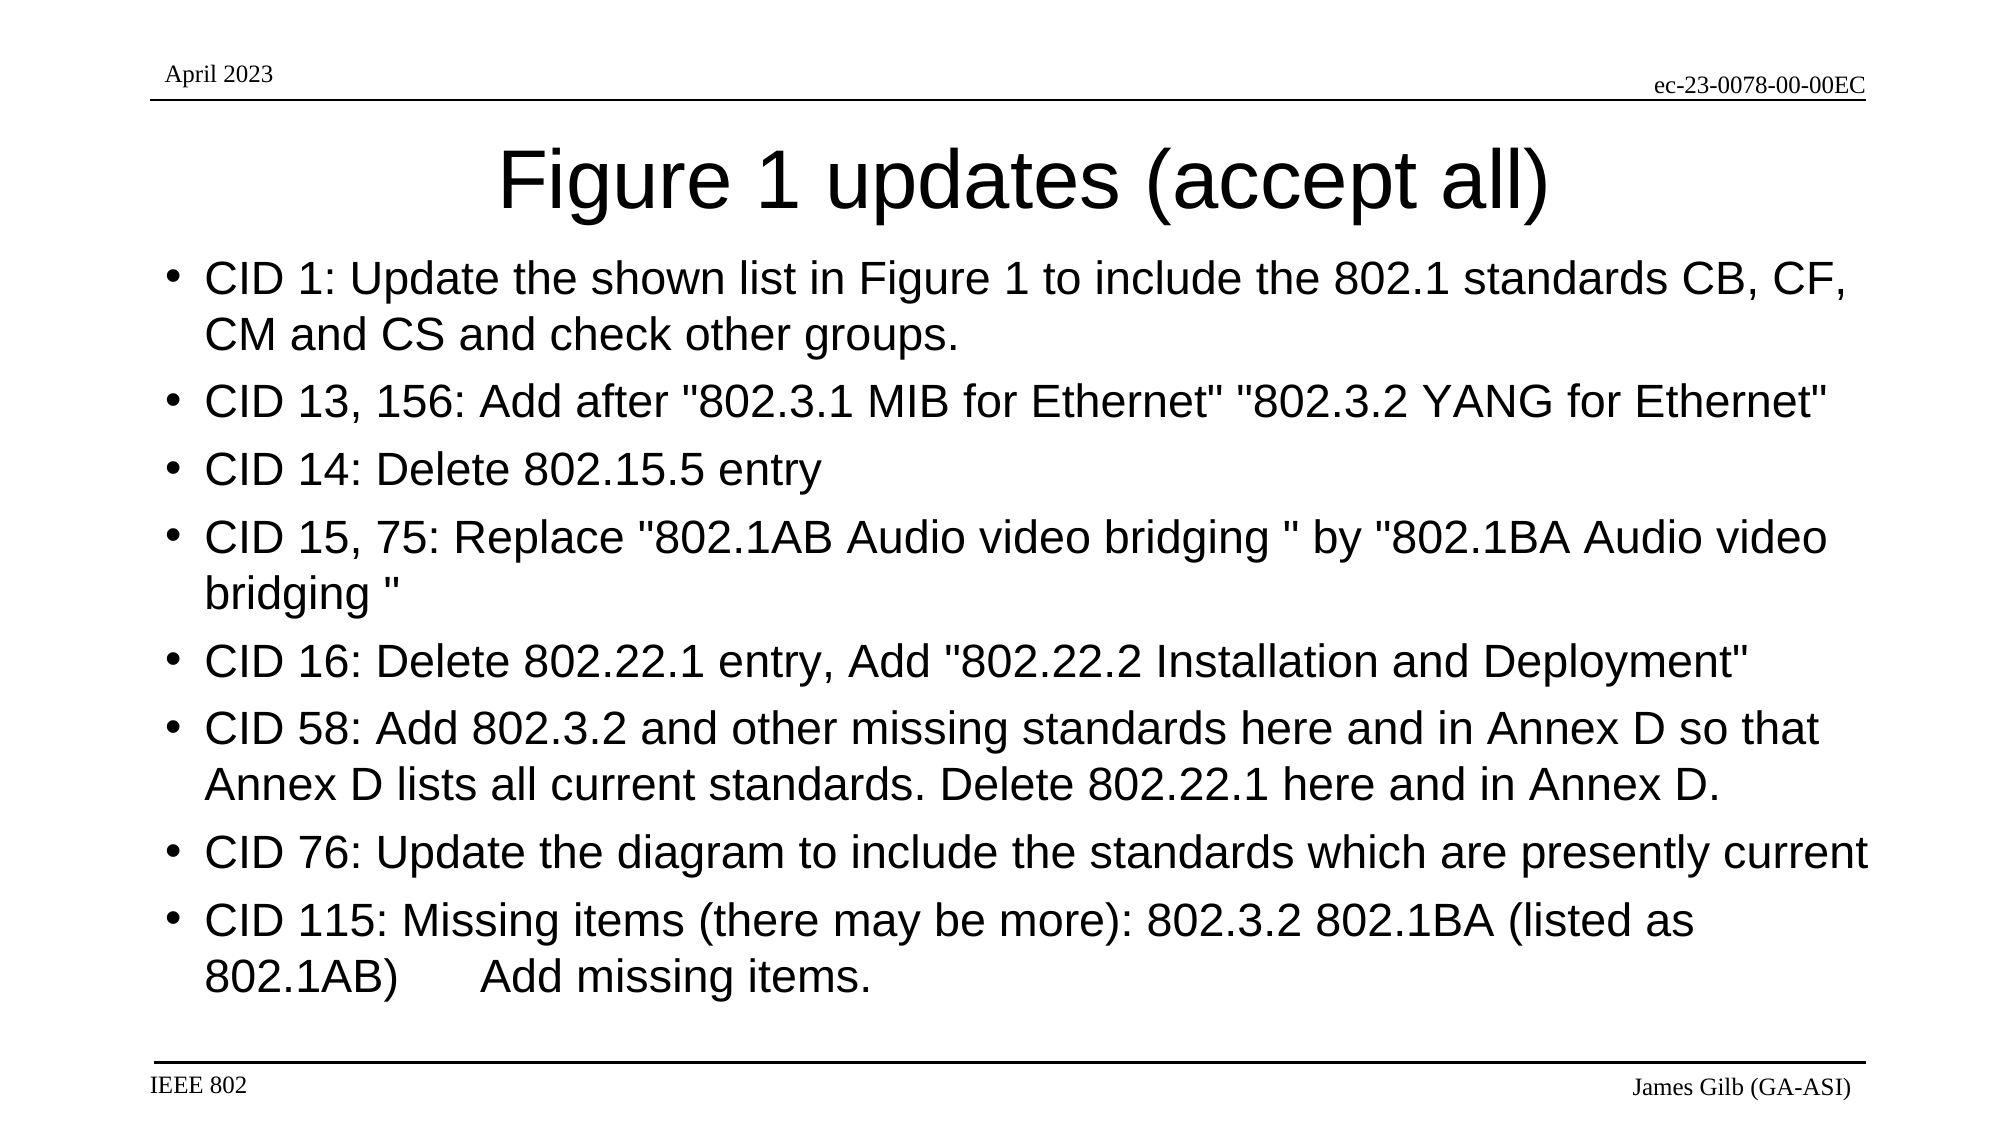

# Figure 1 updates (accept all)
CID 1: Update the shown list in Figure 1 to include the 802.1 standards CB, CF, CM and CS and check other groups.
CID 13, 156: Add after "802.3.1 MIB for Ethernet" "802.3.2 YANG for Ethernet"
CID 14: Delete 802.15.5 entry
CID 15, 75: Replace "802.1AB Audio video bridging " by "802.1BA Audio video bridging "
CID 16: Delete 802.22.1 entry, Add "802.22.2 Installation and Deployment"
CID 58: Add 802.3.2 and other missing standards here and in Annex D so that Annex D lists all current standards. Delete 802.22.1 here and in Annex D.
CID 76: Update the diagram to include the standards which are presently current
CID 115: Missing items (there may be more): 802.3.2 802.1BA (listed as 802.1AB)	Add missing items.